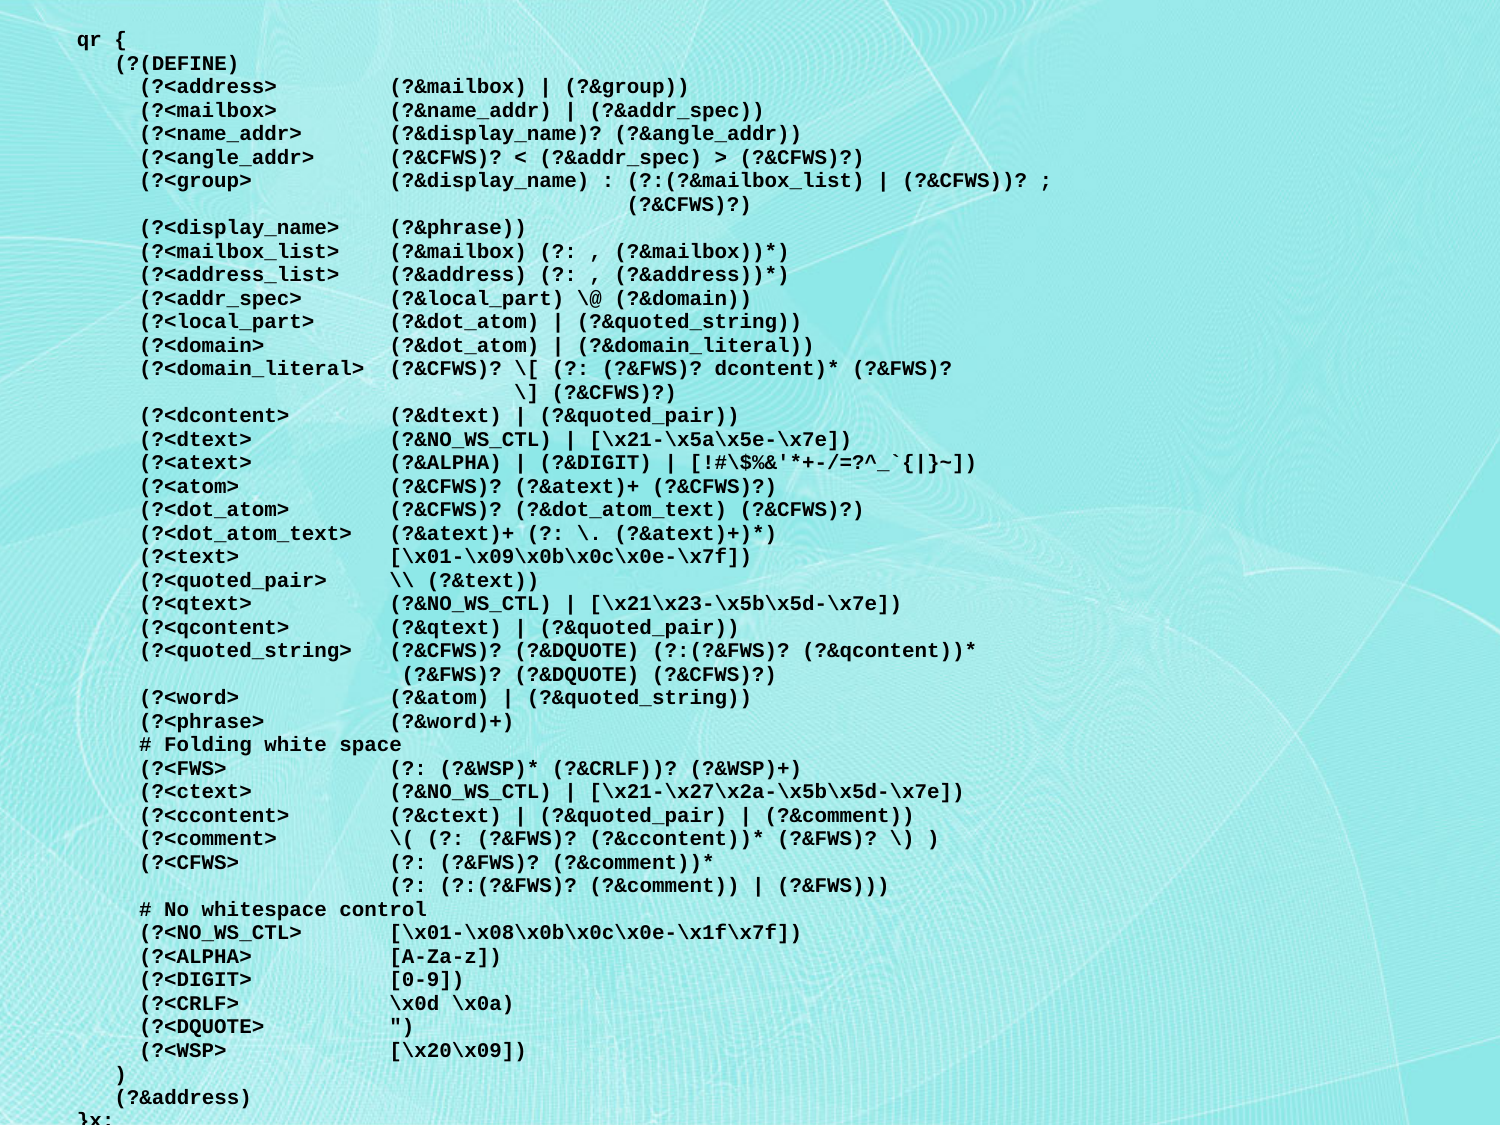

# qr {
 (?(DEFINE)
 (?<address> (?&mailbox) | (?&group))
 (?<mailbox> (?&name_addr) | (?&addr_spec))
 (?<name_addr> (?&display_name)? (?&angle_addr))
 (?<angle_addr> (?&CFWS)? < (?&addr_spec) > (?&CFWS)?)
 (?<group> (?&display_name) : (?:(?&mailbox_list) | (?&CFWS))? ;
 (?&CFWS)?)
 (?<display_name> (?&phrase))
 (?<mailbox_list> (?&mailbox) (?: , (?&mailbox))*)
 (?<address_list> (?&address) (?: , (?&address))*)
 (?<addr_spec> (?&local_part) \@ (?&domain))
 (?<local_part> (?&dot_atom) | (?&quoted_string))
 (?<domain> (?&dot_atom) | (?&domain_literal))
 (?<domain_literal> (?&CFWS)? \[ (?: (?&FWS)? dcontent)* (?&FWS)?
 \] (?&CFWS)?)
 (?<dcontent> (?&dtext) | (?&quoted_pair))
 (?<dtext> (?&NO_WS_CTL) | [\x21-\x5a\x5e-\x7e])
 (?<atext> (?&ALPHA) | (?&DIGIT) | [!#\$%&'*+-/=?^_`{|}~])
 (?<atom> (?&CFWS)? (?&atext)+ (?&CFWS)?)
 (?<dot_atom> (?&CFWS)? (?&dot_atom_text) (?&CFWS)?)
 (?<dot_atom_text> (?&atext)+ (?: \. (?&atext)+)*)
 (?<text> [\x01-\x09\x0b\x0c\x0e-\x7f])
 (?<quoted_pair> \\ (?&text))
 (?<qtext> (?&NO_WS_CTL) | [\x21\x23-\x5b\x5d-\x7e])
 (?<qcontent> (?&qtext) | (?&quoted_pair))
 (?<quoted_string> (?&CFWS)? (?&DQUOTE) (?:(?&FWS)? (?&qcontent))*
 (?&FWS)? (?&DQUOTE) (?&CFWS)?)
 (?<word> (?&atom) | (?&quoted_string))
 (?<phrase> (?&word)+)
 # Folding white space
 (?<FWS> (?: (?&WSP)* (?&CRLF))? (?&WSP)+)
 (?<ctext> (?&NO_WS_CTL) | [\x21-\x27\x2a-\x5b\x5d-\x7e])
 (?<ccontent> (?&ctext) | (?&quoted_pair) | (?&comment))
 (?<comment> \( (?: (?&FWS)? (?&ccontent))* (?&FWS)? \) )
 (?<CFWS> (?: (?&FWS)? (?&comment))*
 (?: (?:(?&FWS)? (?&comment)) | (?&FWS)))
 # No whitespace control
 (?<NO_WS_CTL> [\x01-\x08\x0b\x0c\x0e-\x1f\x7f])
 (?<ALPHA> [A-Za-z])
 (?<DIGIT> [0-9])
 (?<CRLF> \x0d \x0a)
 (?<DQUOTE> ")
 (?<WSP> [\x20\x09])
 )
 (?&address)
}x;